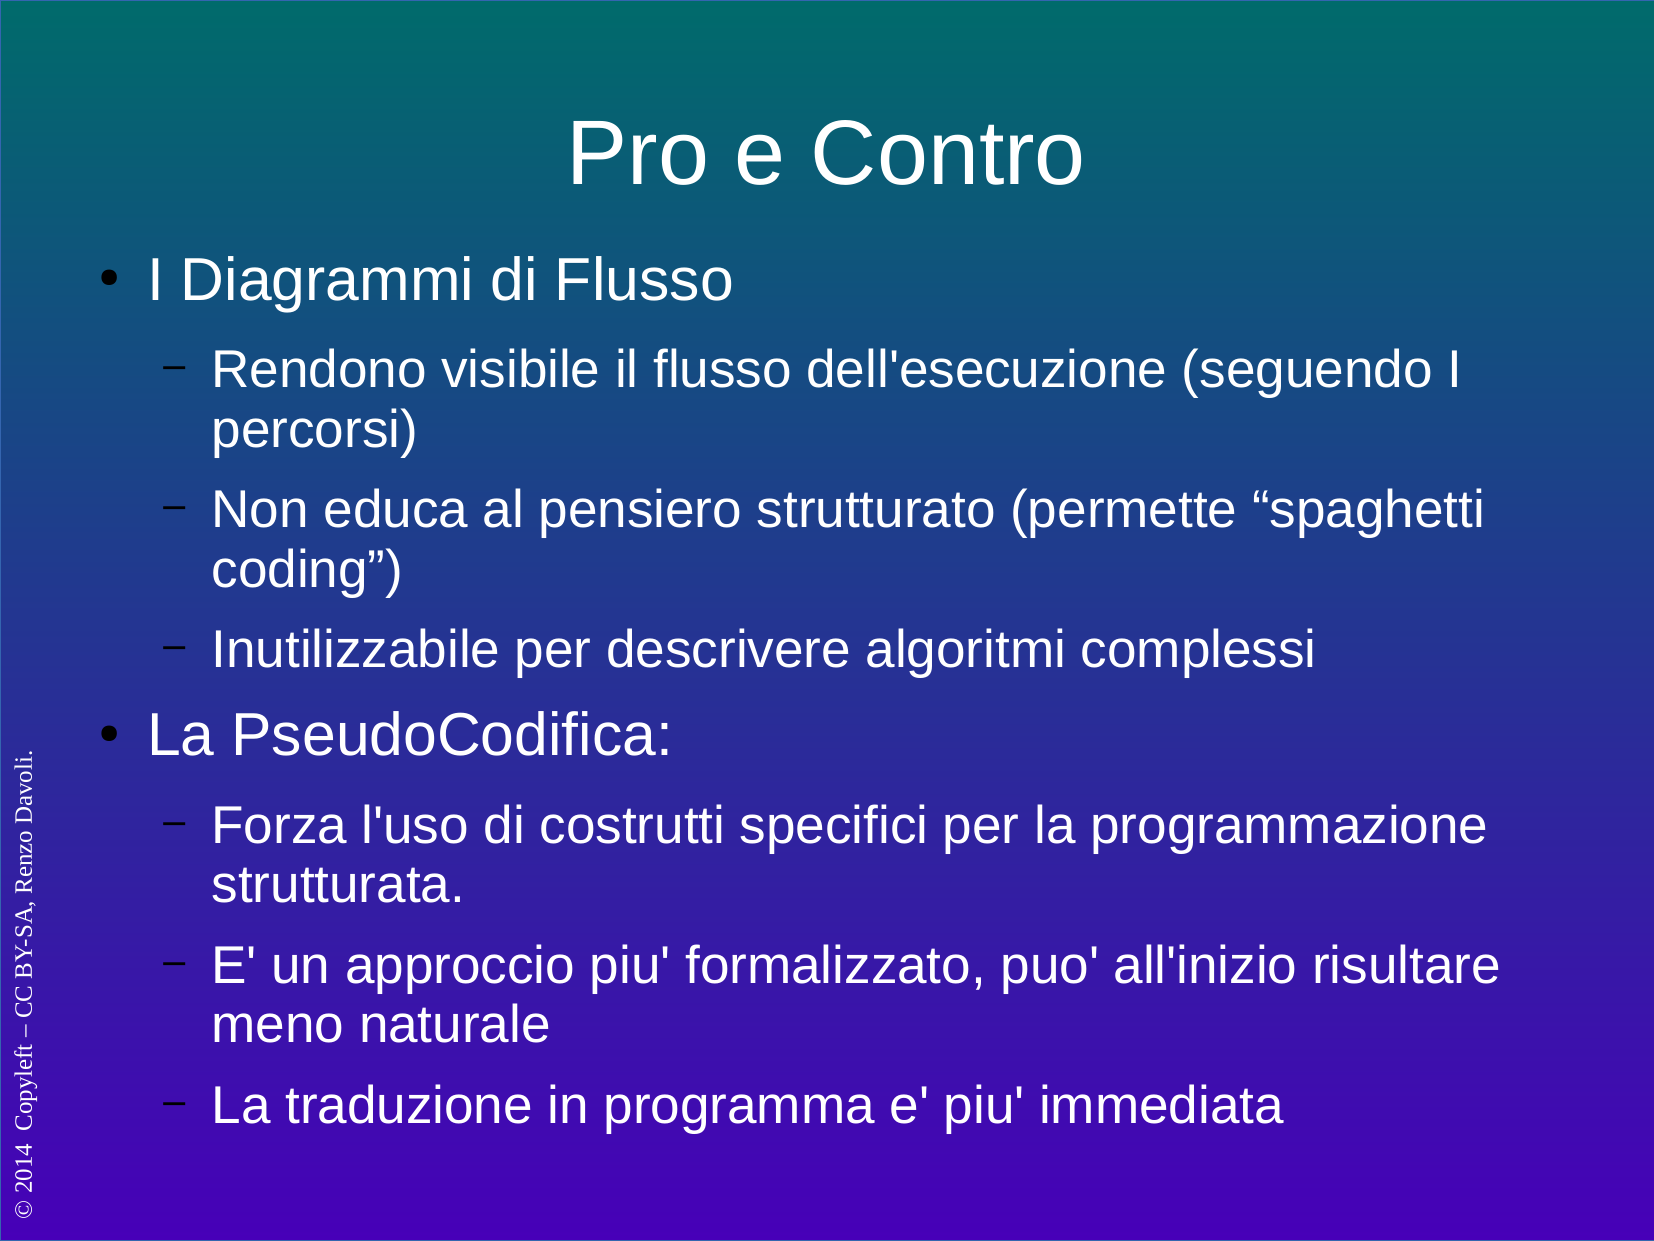

# Pro e Contro
I Diagrammi di Flusso
Rendono visibile il flusso dell'esecuzione (seguendo I percorsi)
Non educa al pensiero strutturato (permette “spaghetti coding”)
Inutilizzabile per descrivere algoritmi complessi
La PseudoCodifica:
Forza l'uso di costrutti specifici per la programmazione strutturata.
E' un approccio piu' formalizzato, puo' all'inizio risultare meno naturale
La traduzione in programma e' piu' immediata